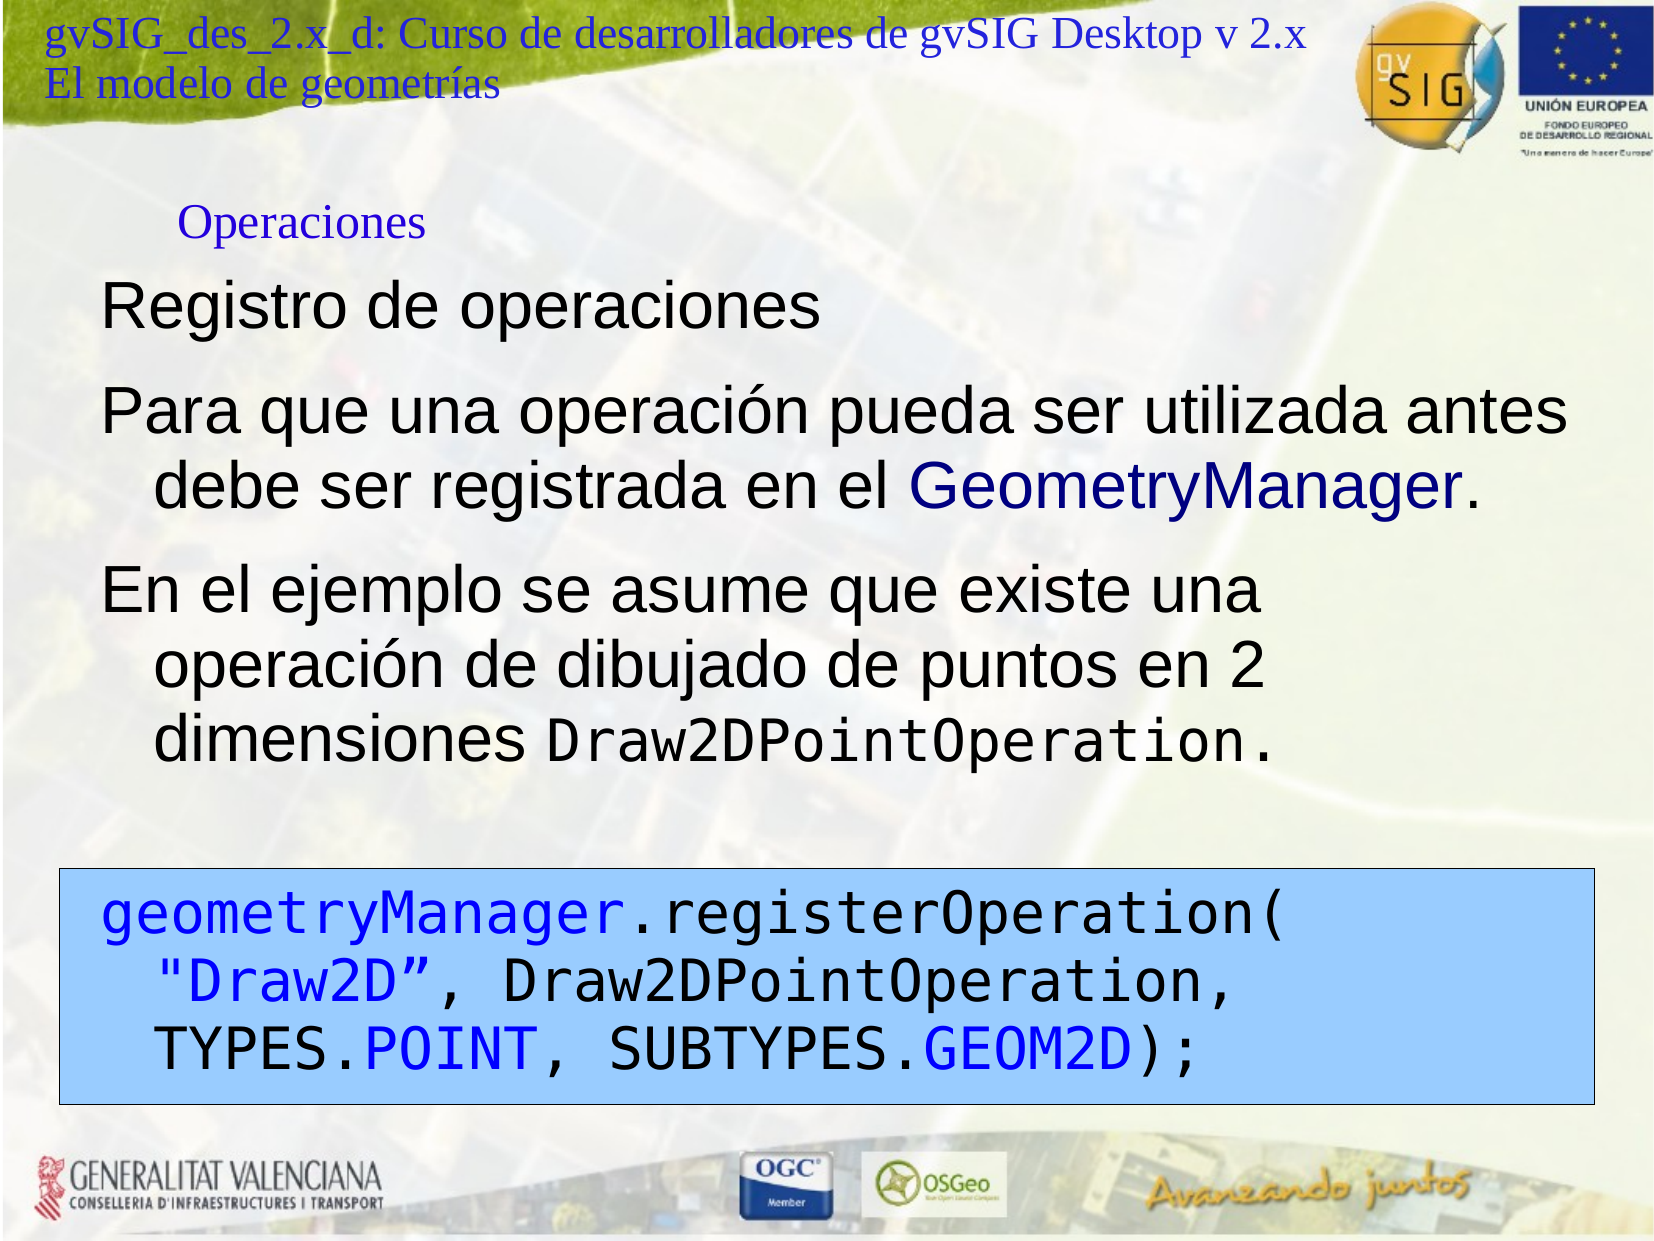

Operaciones
# Registro de operaciones
Para que una operación pueda ser utilizada antes debe ser registrada en el GeometryManager.
En el ejemplo se asume que existe una operación de dibujado de puntos en 2 dimensiones Draw2DPointOperation.
geometryManager.registerOperation( "Draw2D”, Draw2DPointOperation, TYPES.POINT, SUBTYPES.GEOM2D);